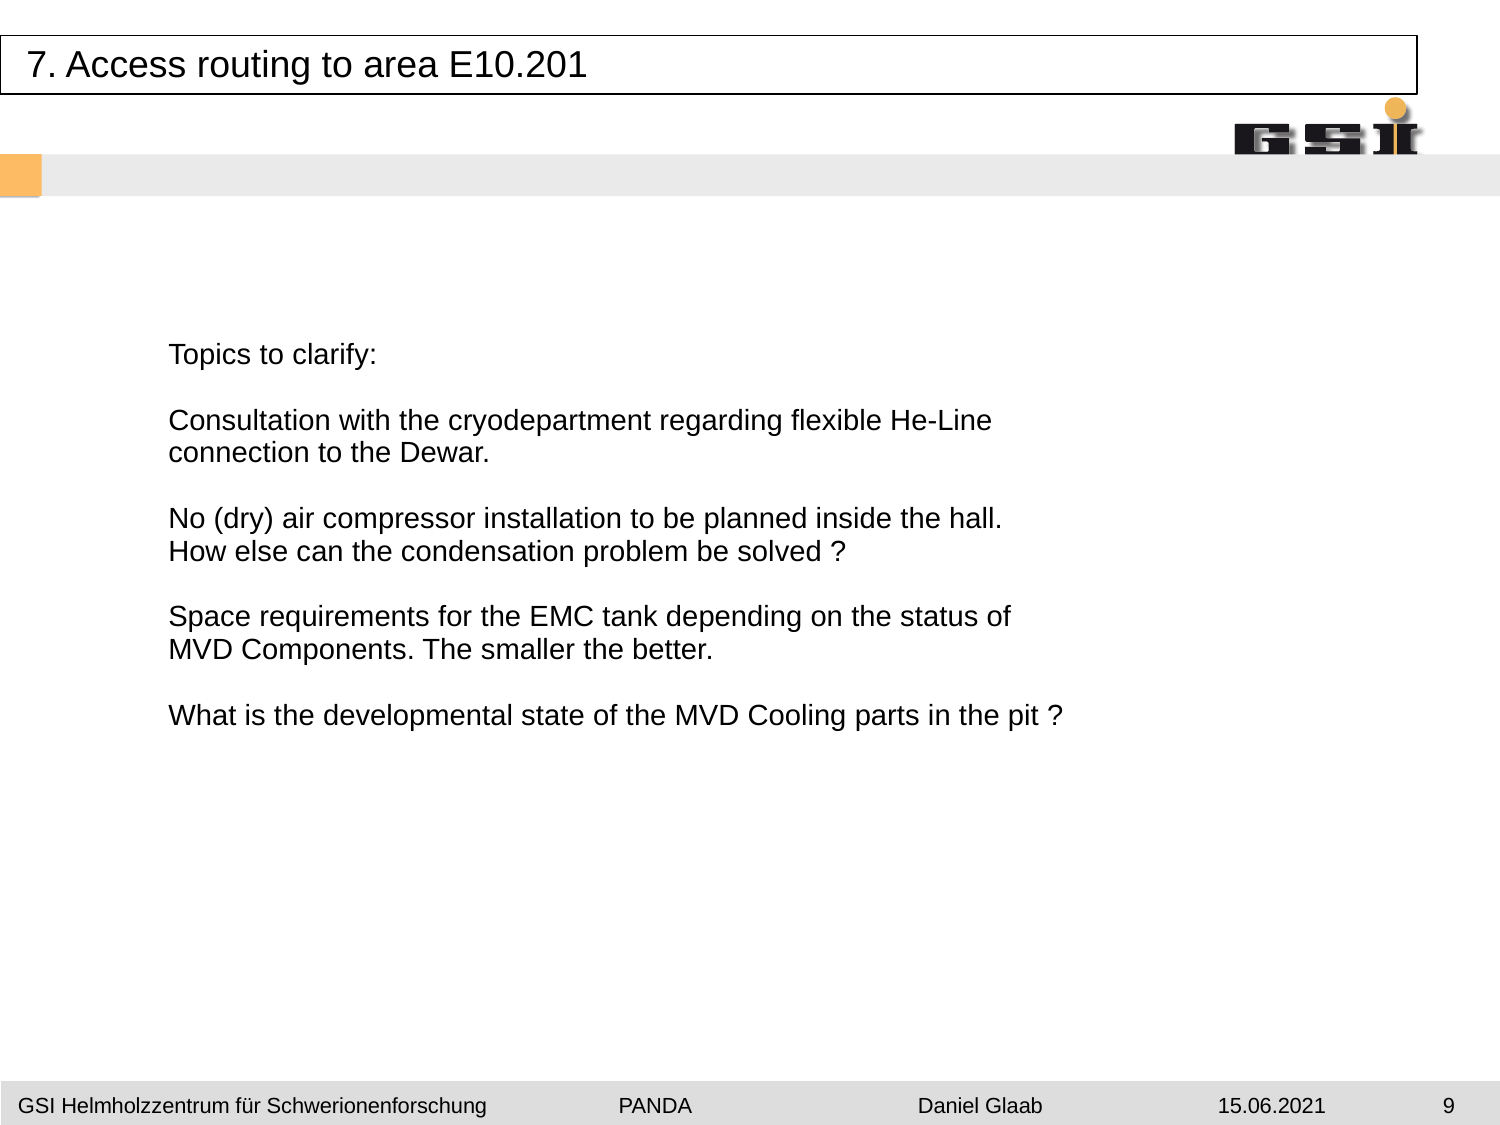

7. Access routing to area E10.201
Topics to clarify:
Consultation with the cryodepartment regarding flexible He-Line
connection to the Dewar.
No (dry) air compressor installation to be planned inside the hall.
How else can the condensation problem be solved ?
Space requirements for the EMC tank depending on the status of
MVD Components. The smaller the better.
What is the developmental state of the MVD Cooling parts in the pit ?
GSI Helmholzzentrum für Schwerionenforschung PANDA 		Daniel Glaab 		15.06.2021		9